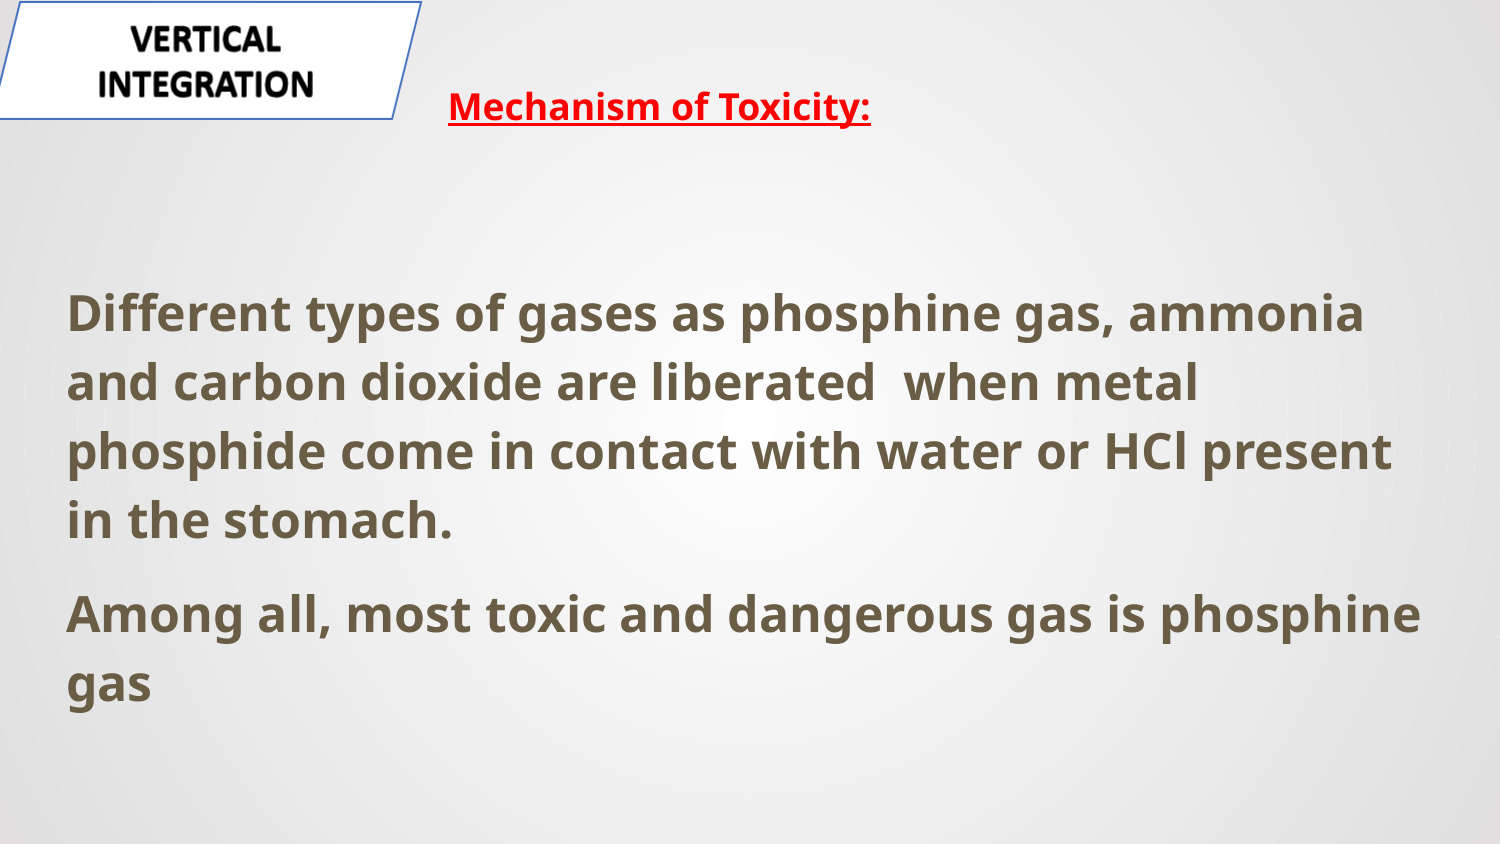

# Mechanism of Toxicity:
Different types of gases as phosphine gas, ammonia and carbon dioxide are liberated when metal phosphide come in contact with water or HCl present in the stomach.
Among all, most toxic and dangerous gas is phosphine gas